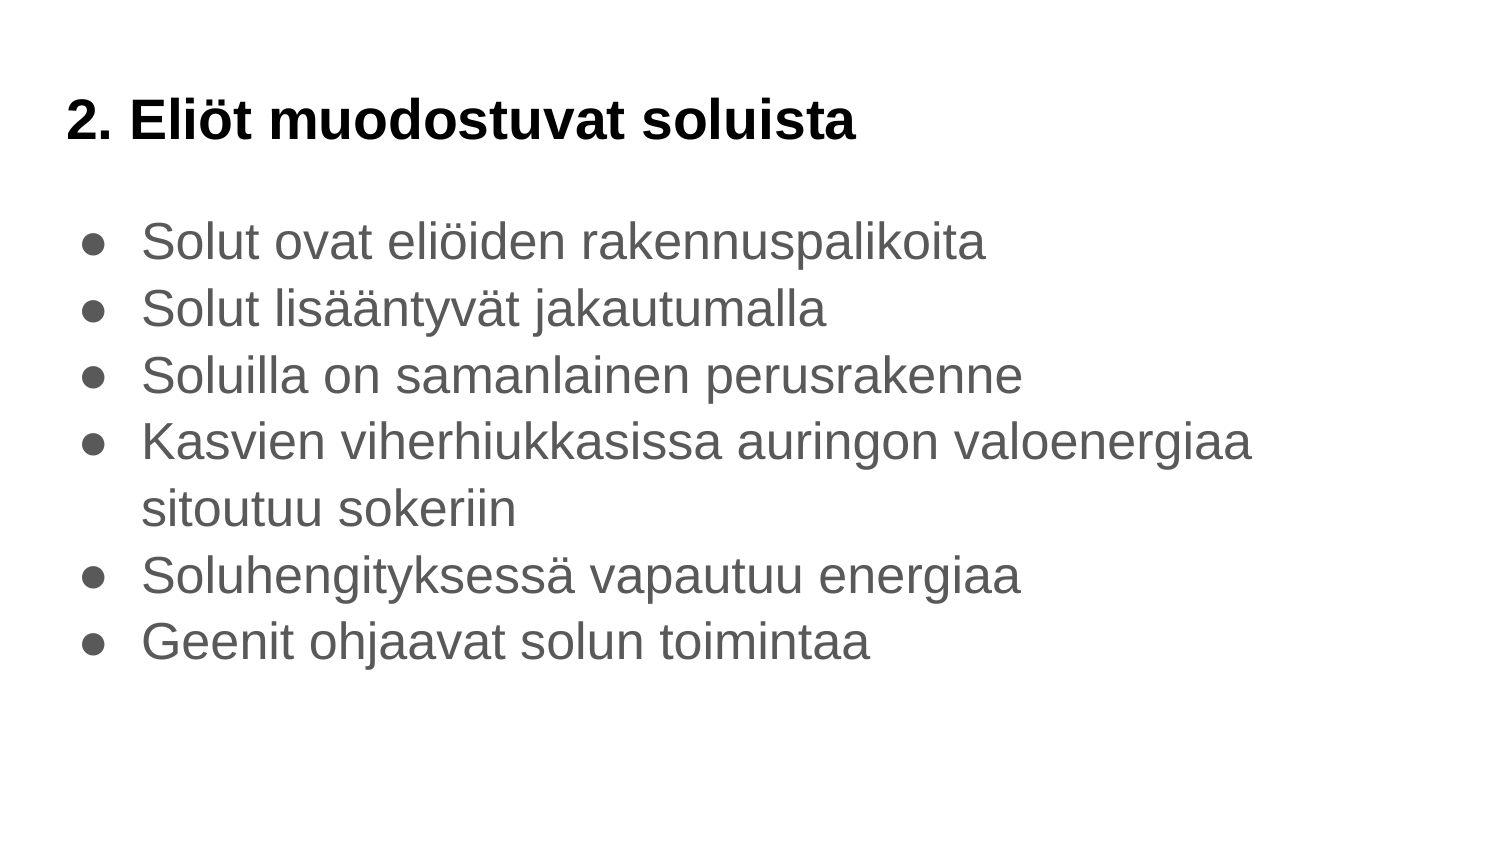

# 2. Eliöt muodostuvat soluista
Solut ovat eliöiden rakennuspalikoita
Solut lisääntyvät jakautumalla
Soluilla on samanlainen perusrakenne
Kasvien viherhiukkasissa auringon valoenergiaa sitoutuu sokeriin
Soluhengityksessä vapautuu energiaa
Geenit ohjaavat solun toimintaa